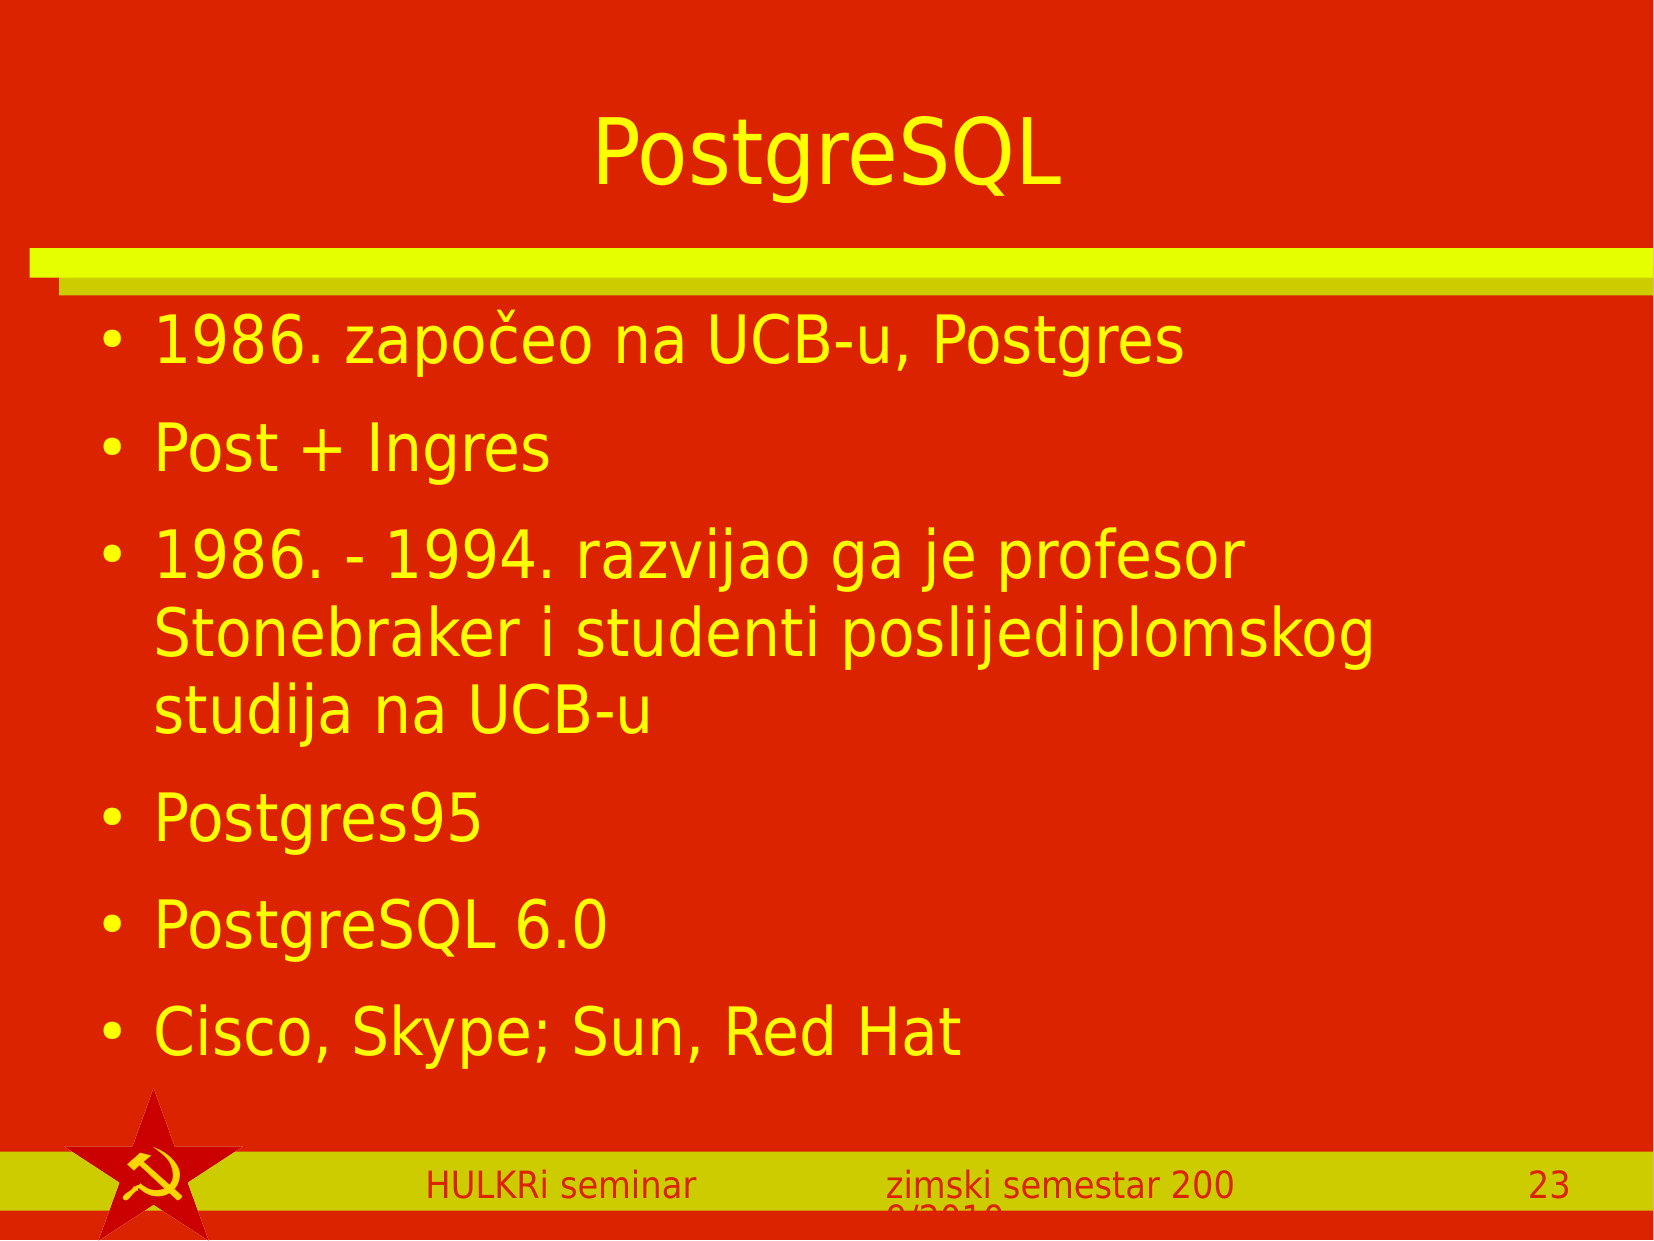

# PostgreSQL
1986. započeo na UCB-u, Postgres
Post + Ingres
1986. - 1994. razvijao ga je profesor Stonebraker i studenti poslijediplomskog studija na UCB-u
Postgres95
PostgreSQL 6.0
Cisco, Skype; Sun, Red Hat
HULKRi seminar
zimski semestar 2009/2010.
23